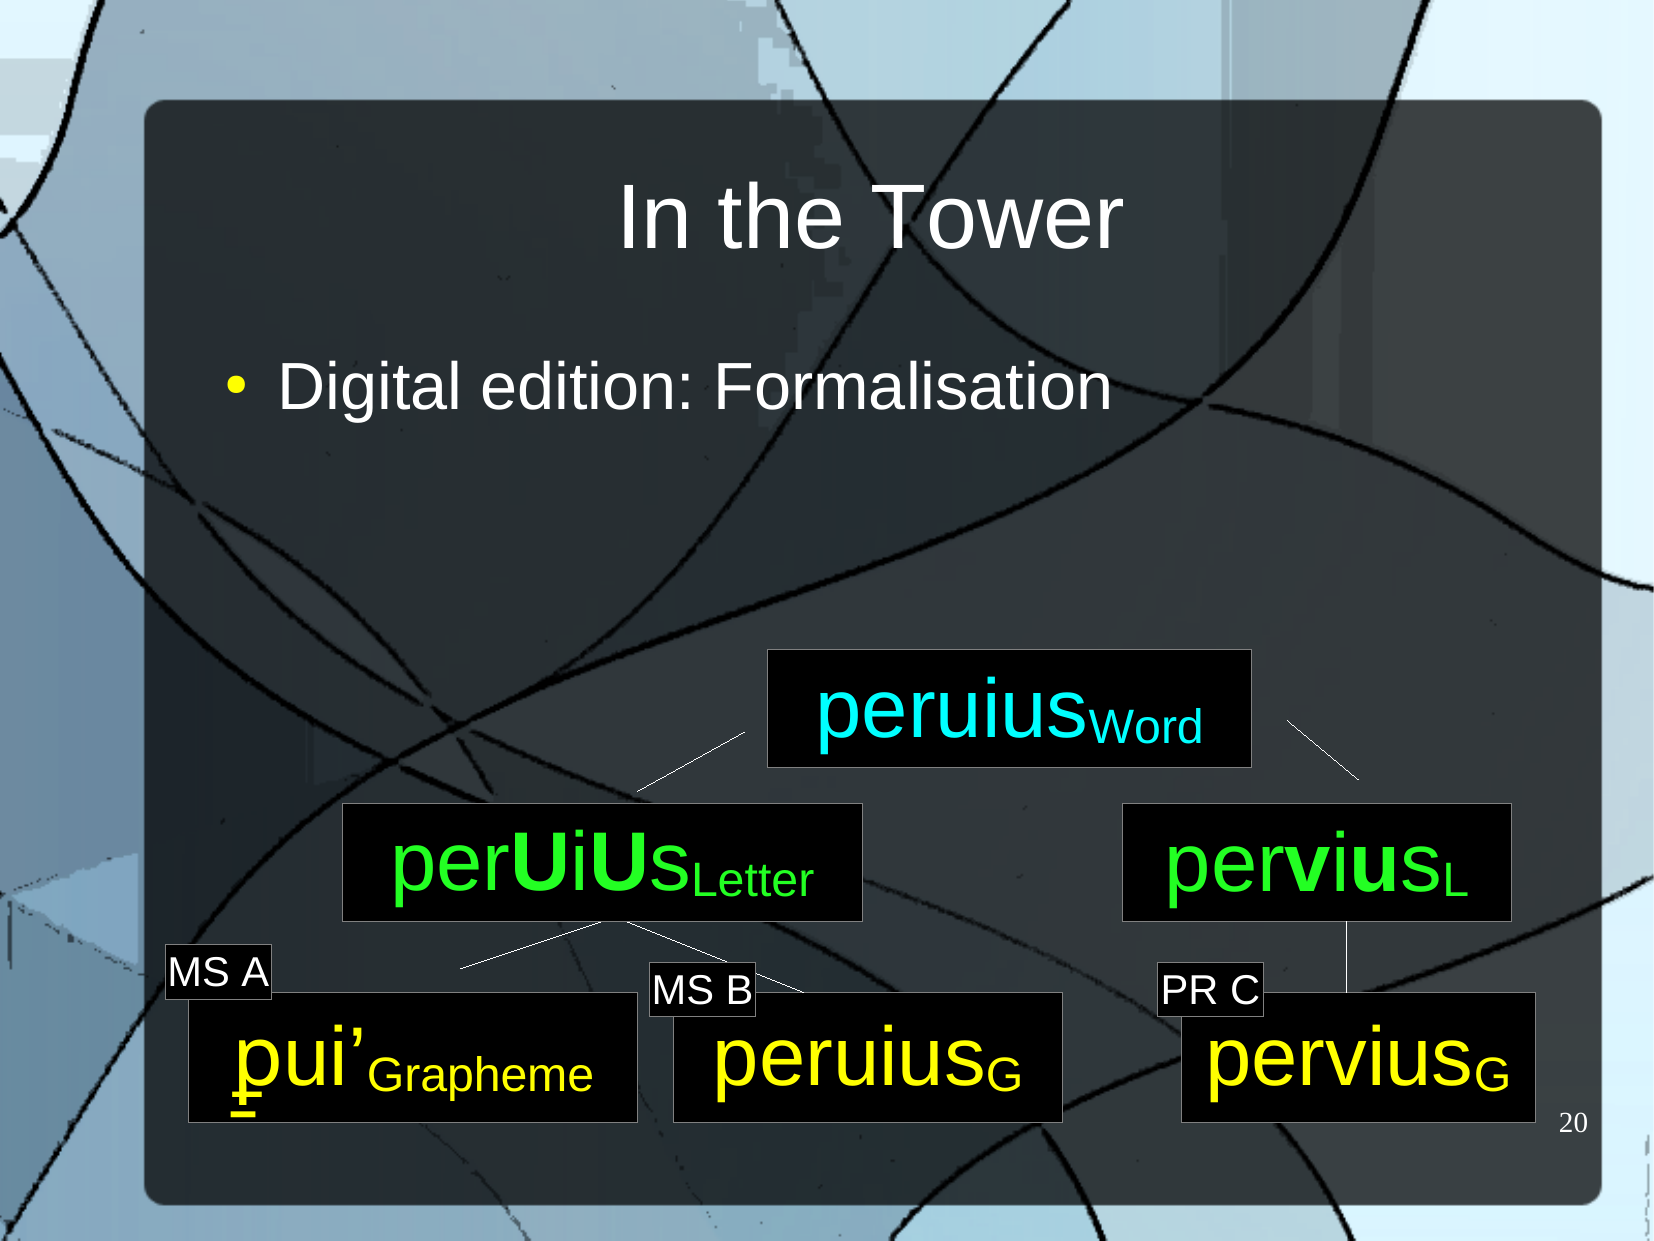

# In the Tower
Digital edition: Formalisation
peruiusWord
perUiUsLetter
perviusL
MS A
MS B
PR C
ꝑ̱ui’Grapheme
peruiusG
perviusG
20